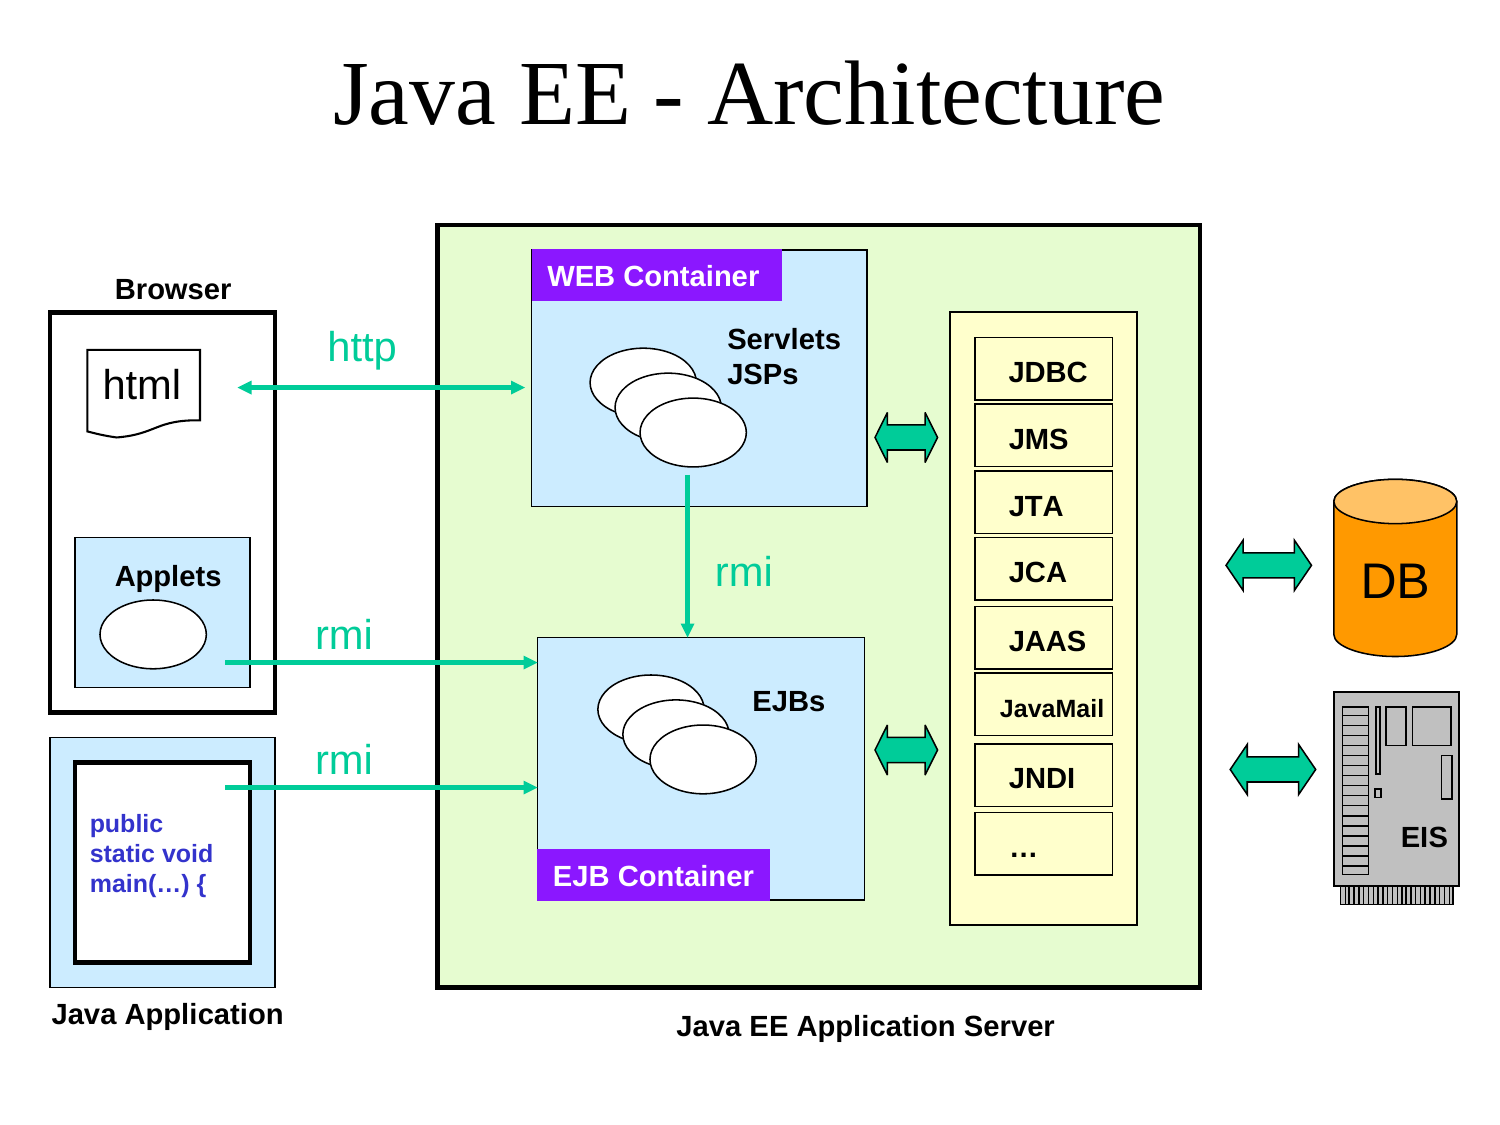

# Java EE - Architecture
WEB Container
Browser
http
Servlets
JSPs
JDBC
JMS
JTA
JCA
JAAS
JavaMail
JNDI
…
html
DB
rmi
Applets
rmi
EJBs
rmi
public static void main(…) {
EIS
EJB Container
Java Application
Java EE Application Server